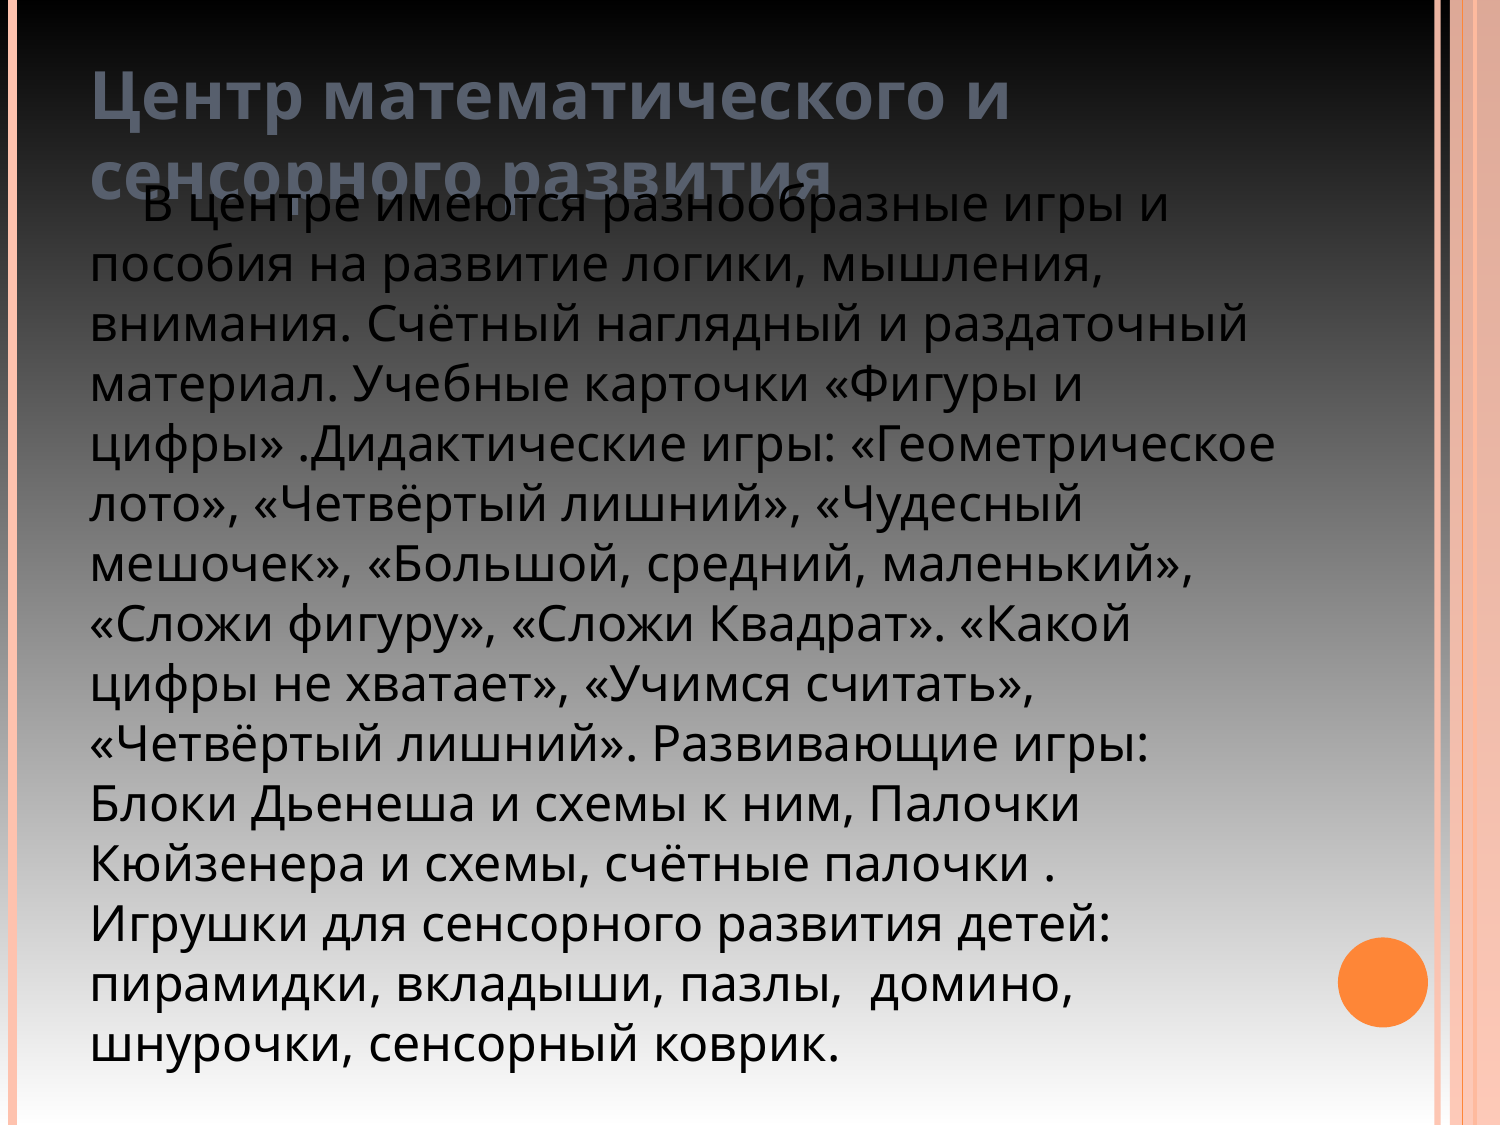

# Центр математического и сенсорного развития
 В центре имеются разнообразные игры и пособия на развитие логики, мышления, внимания. Счётный наглядный и раздаточный материал. Учебные карточки «Фигуры и цифры» .Дидактические игры: «Геометрическое лото», «Четвёртый лишний», «Чудесный мешочек», «Большой, средний, маленький», «Сложи фигуру», «Сложи Квадрат». «Какой цифры не хватает», «Учимся считать», «Четвёртый лишний». Развивающие игры: Блоки Дьенеша и схемы к ним, Палочки Кюйзенера и схемы, счётные палочки . Игрушки для сенсорного развития детей: пирамидки, вкладыши, пазлы, домино, шнурочки, сенсорный коврик.